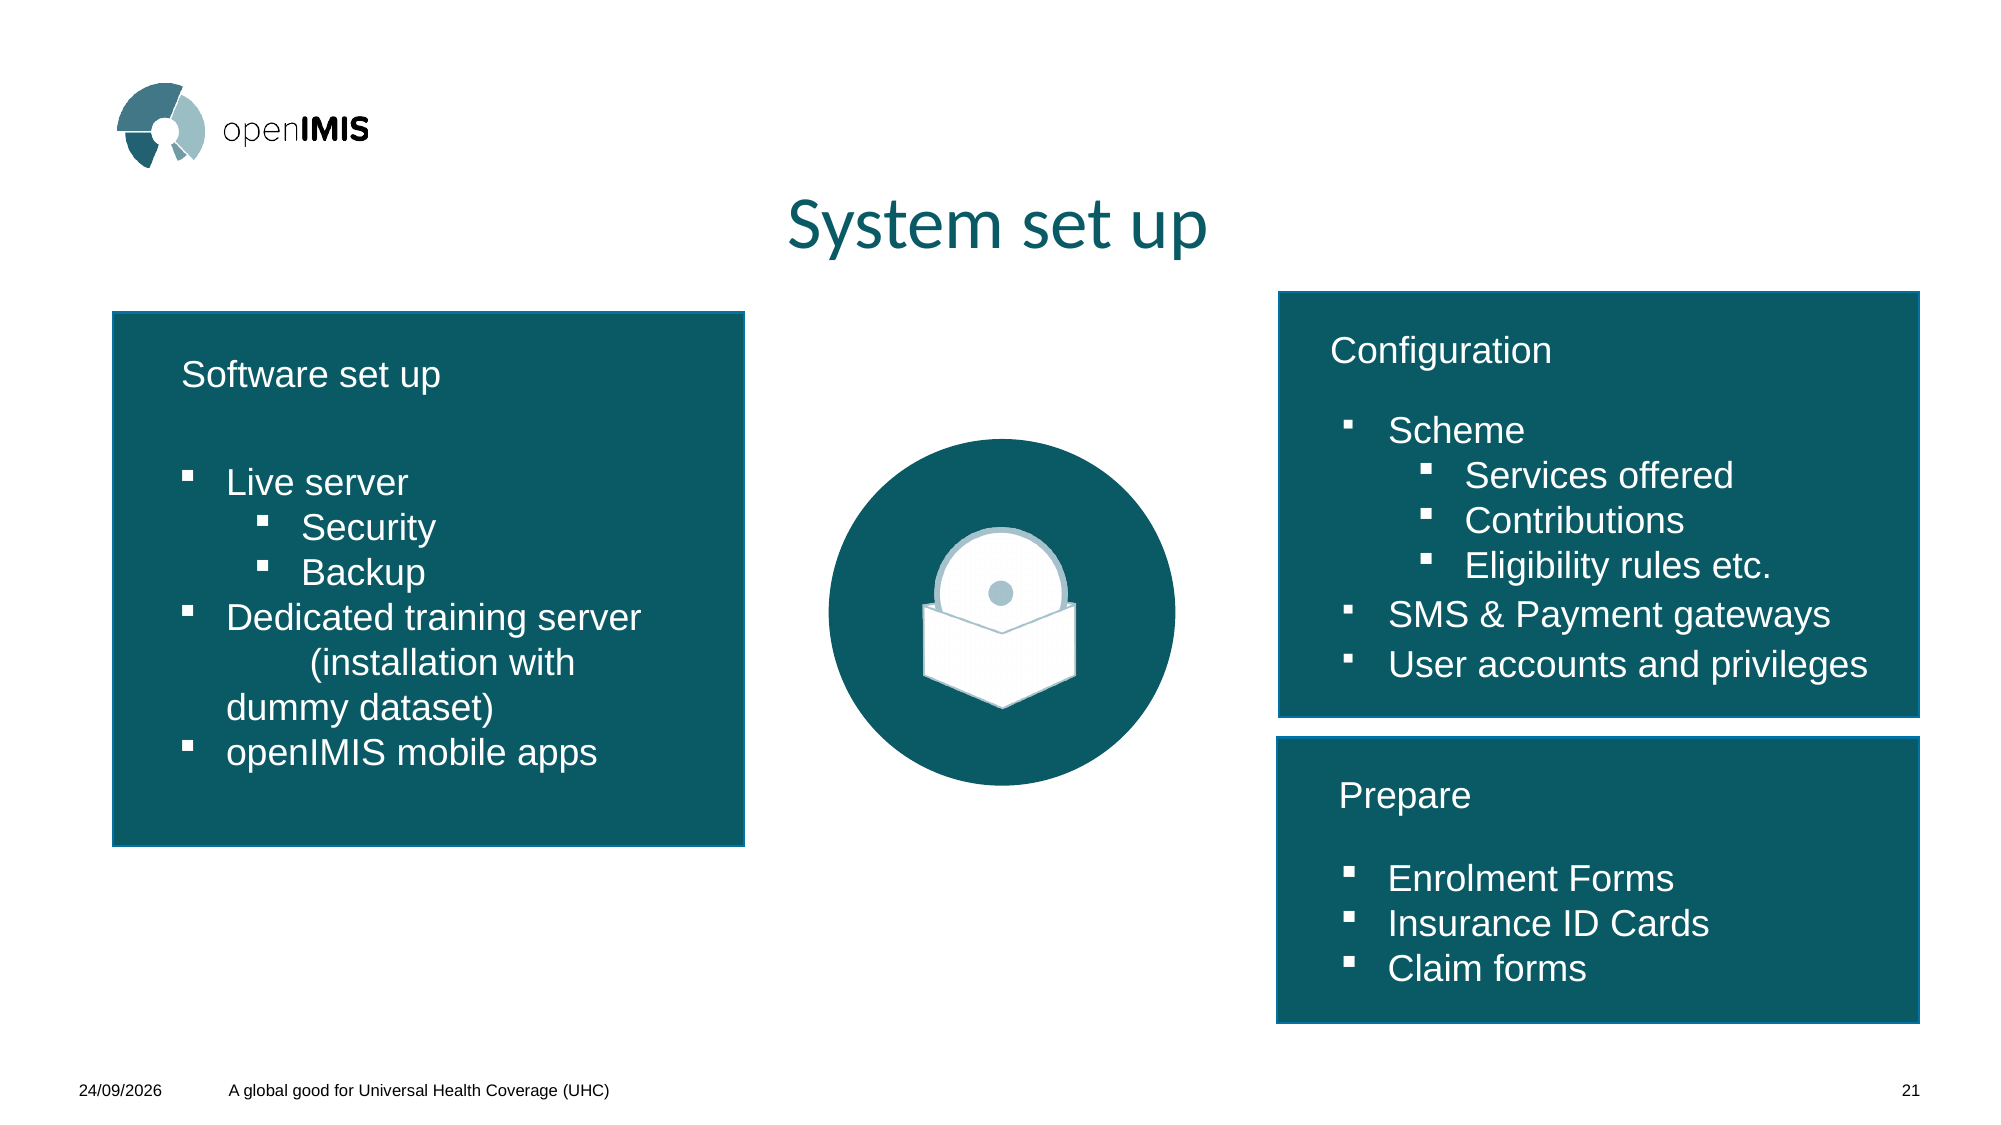

System set up
Configuration
Software set up
Scheme
Services offered
Contributions
Eligibility rules etc.
SMS & Payment gateways
User accounts and privileges
Live server
Security
Backup
Dedicated training server (installation with dummy dataset)
openIMIS mobile apps
Prepare
Enrolment Forms
Insurance ID Cards
Claim forms
A global good for Universal Health Coverage (UHC)